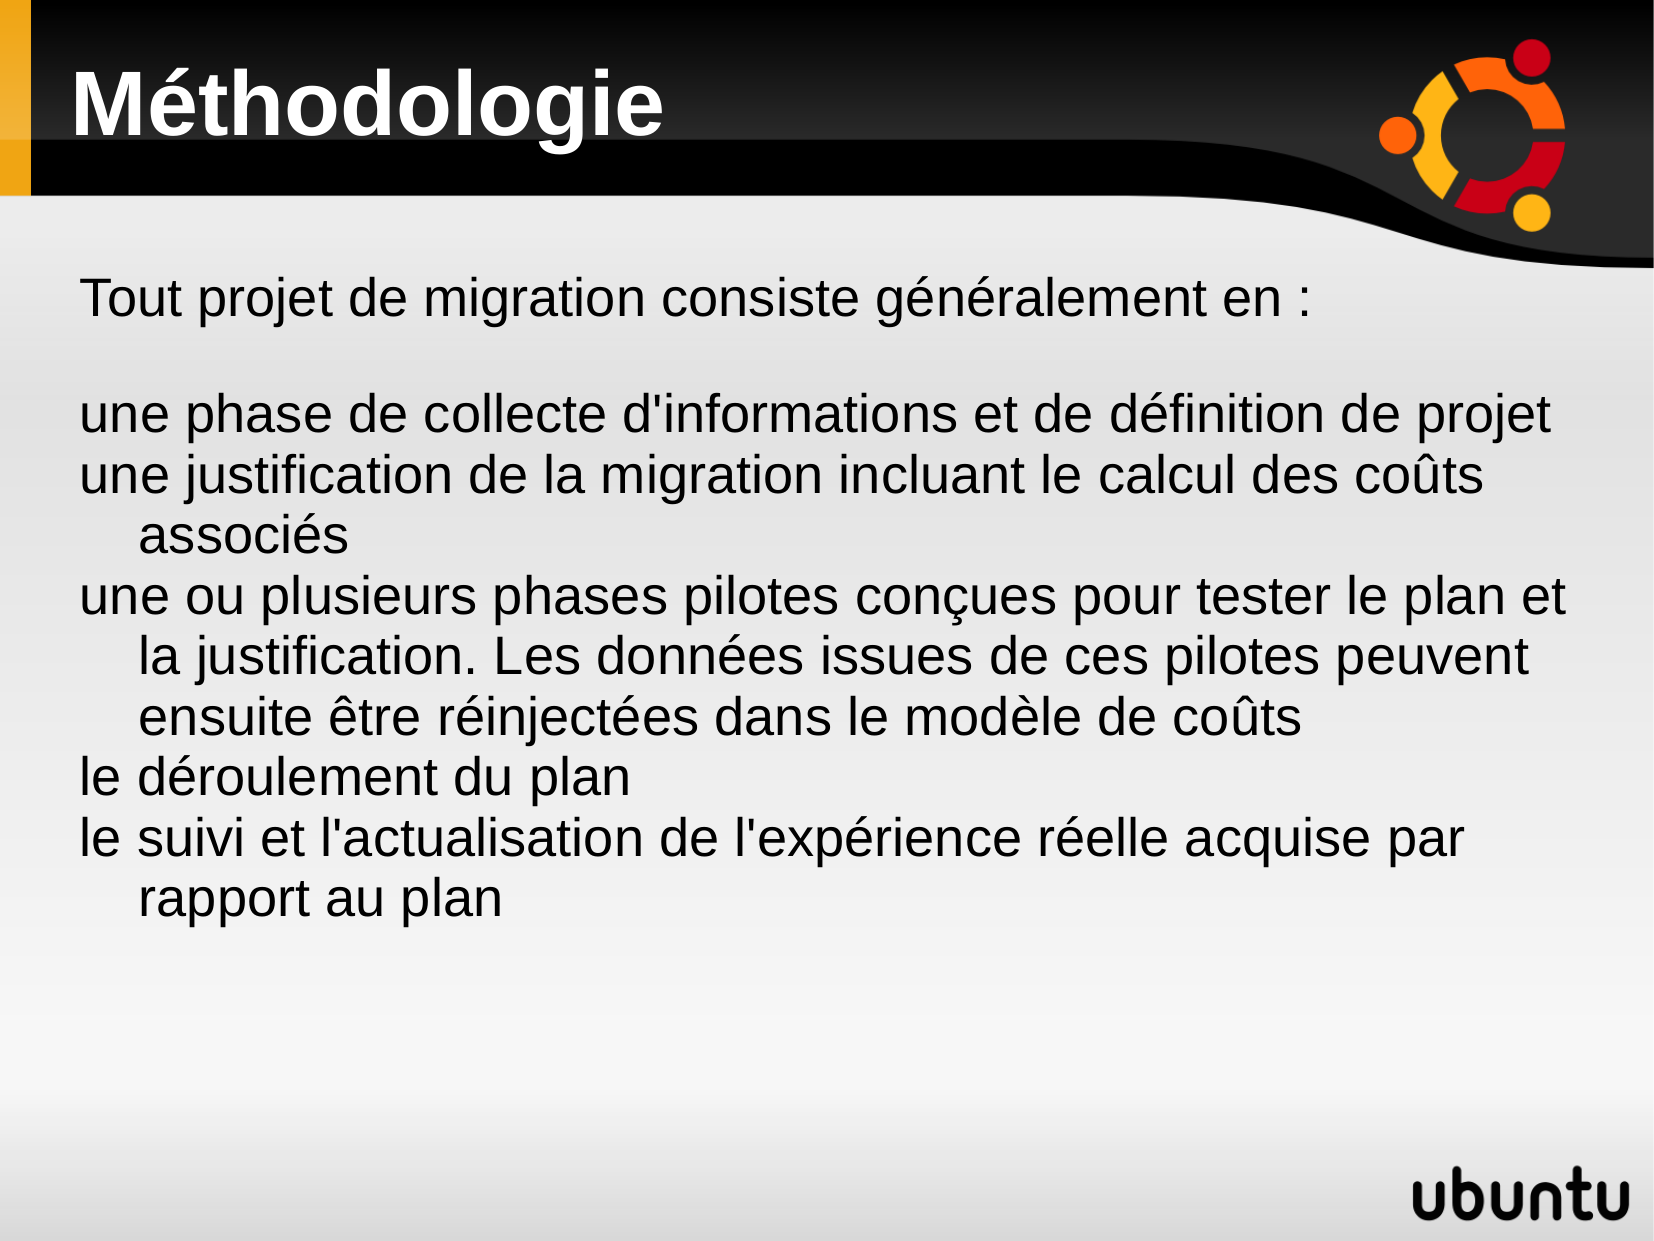

# Méthodologie
Tout projet de migration consiste généralement en :
une phase de collecte d'informations et de définition de projet
une justification de la migration incluant le calcul des coûts associés
une ou plusieurs phases pilotes conçues pour tester le plan et la justification. Les données issues de ces pilotes peuvent ensuite être réinjectées dans le modèle de coûts
le déroulement du plan
le suivi et l'actualisation de l'expérience réelle acquise par rapport au plan